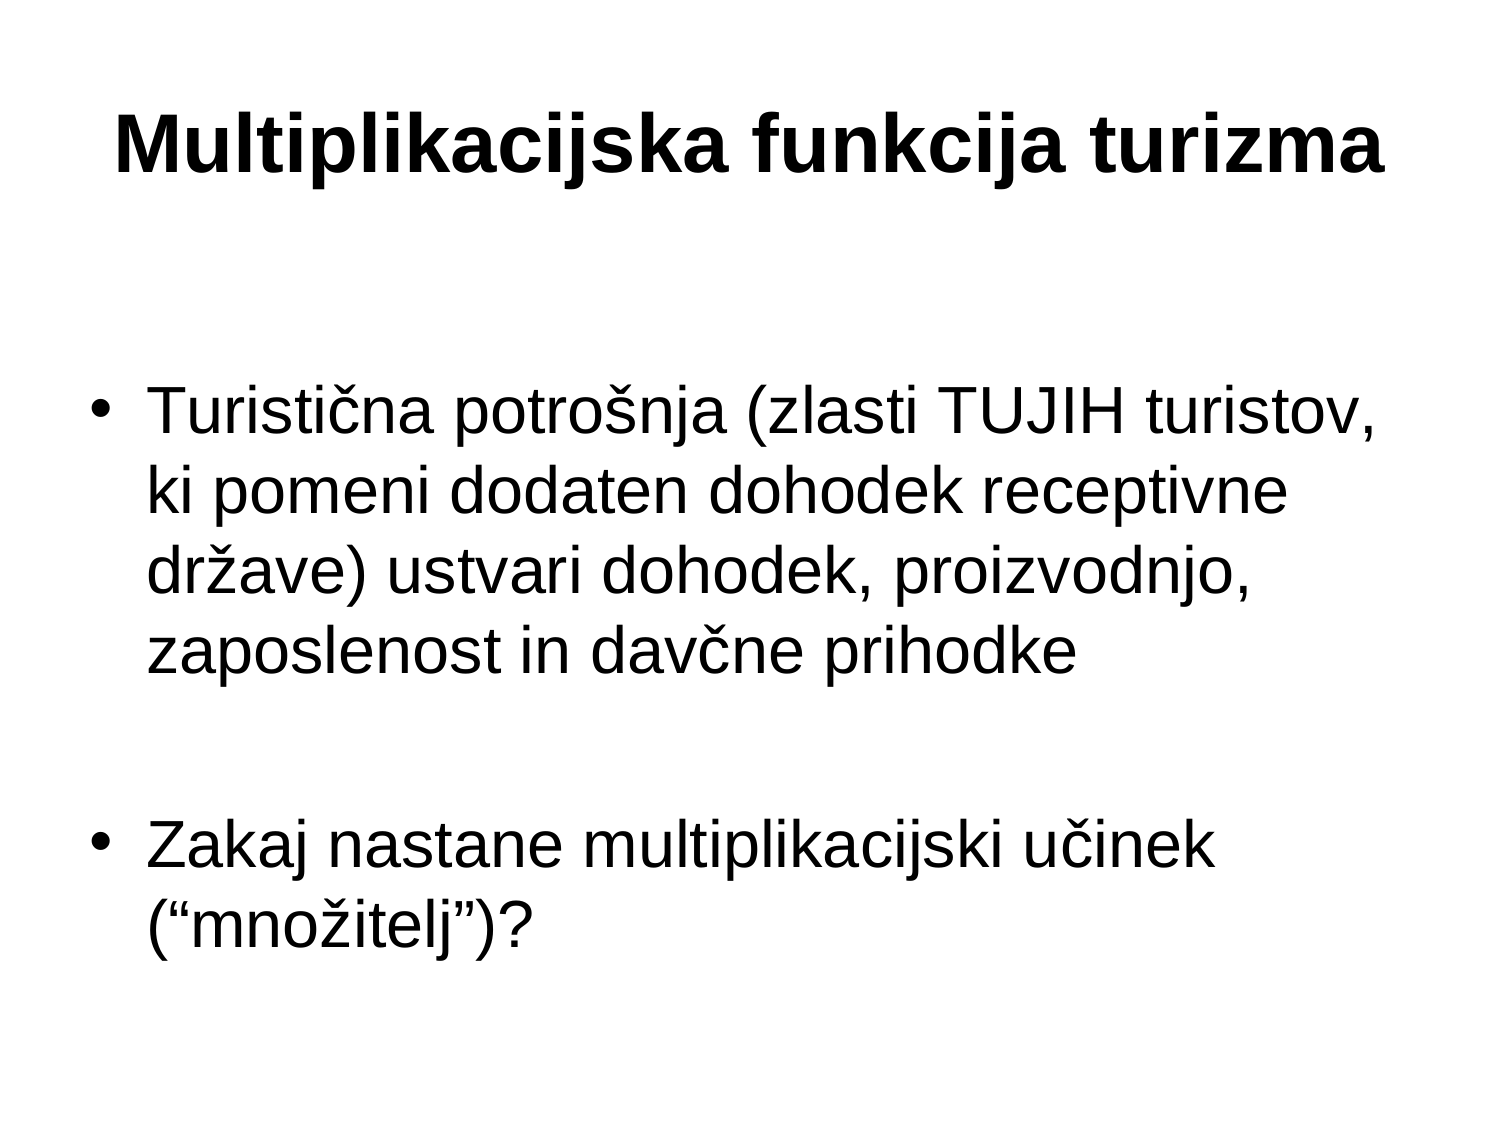

# Multiplikacijska funkcija turizma
Turistična potrošnja (zlasti TUJIH turistov, ki pomeni dodaten dohodek receptivne države) ustvari dohodek, proizvodnjo, zaposlenost in davčne prihodke
Zakaj nastane multiplikacijski učinek (“množitelj”)?